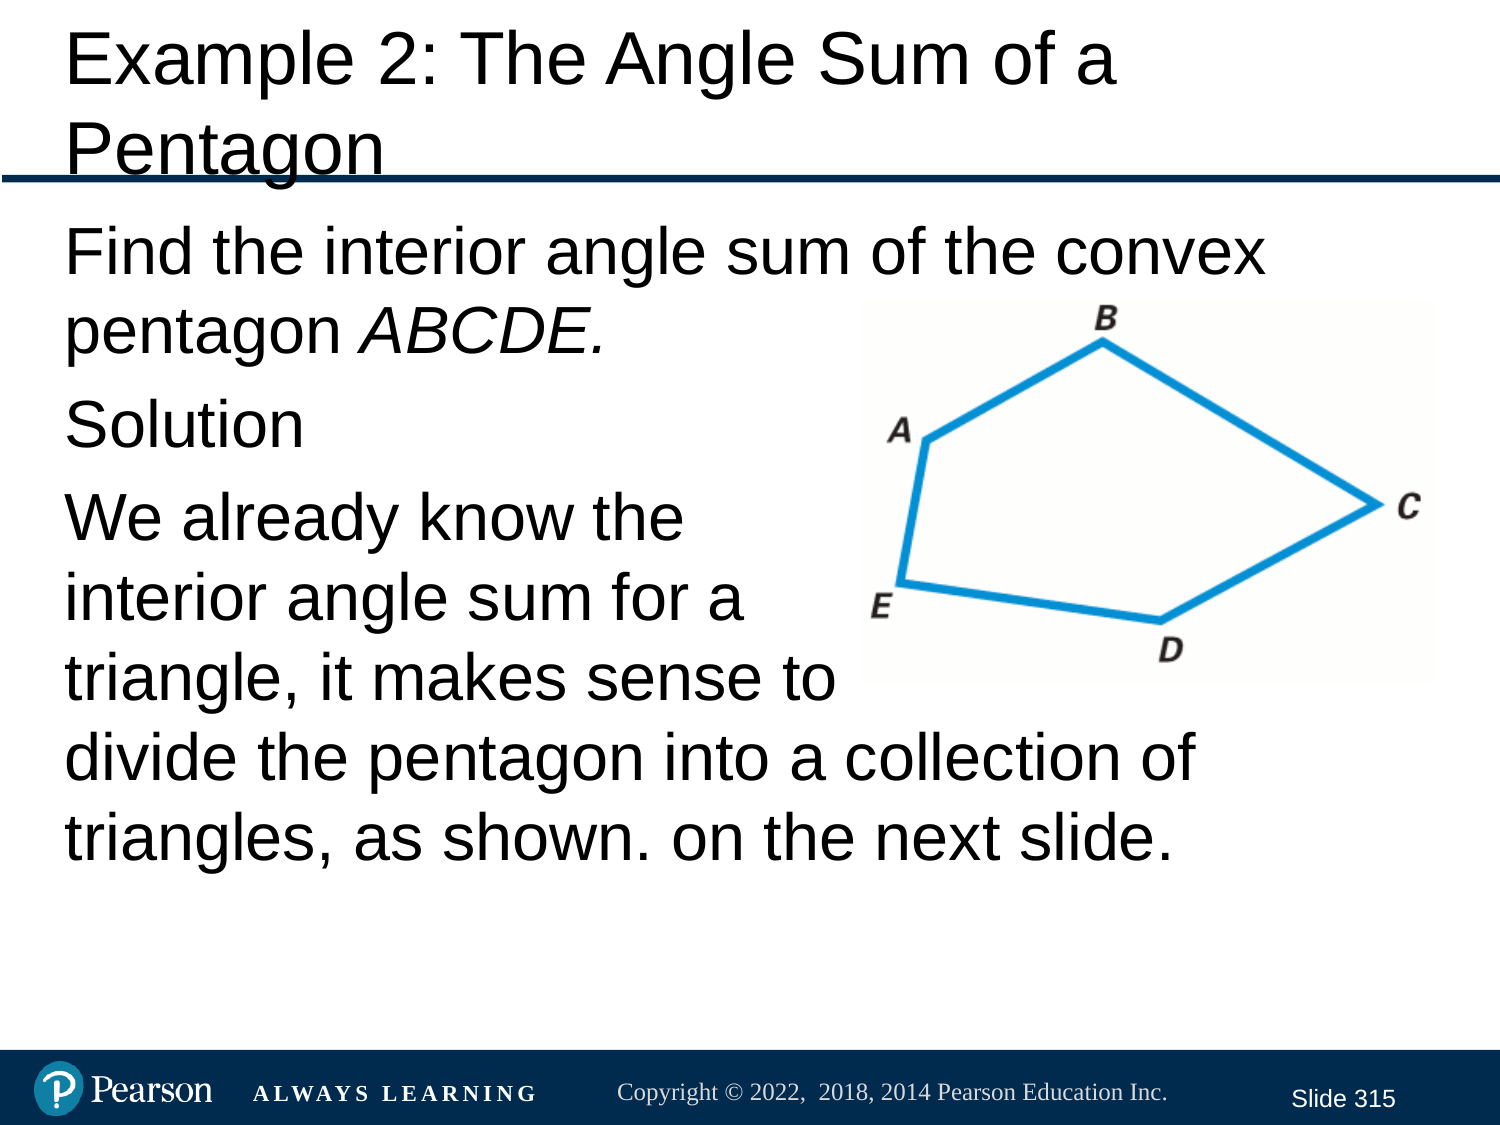

# Example 2: The Angle Sum of a Pentagon
Find the interior angle sum of the convex pentagon ABCDE.
Solution
We already know the
interior angle sum for a
triangle, it makes sense to
divide the pentagon into a collection of triangles, as shown. on the next slide.